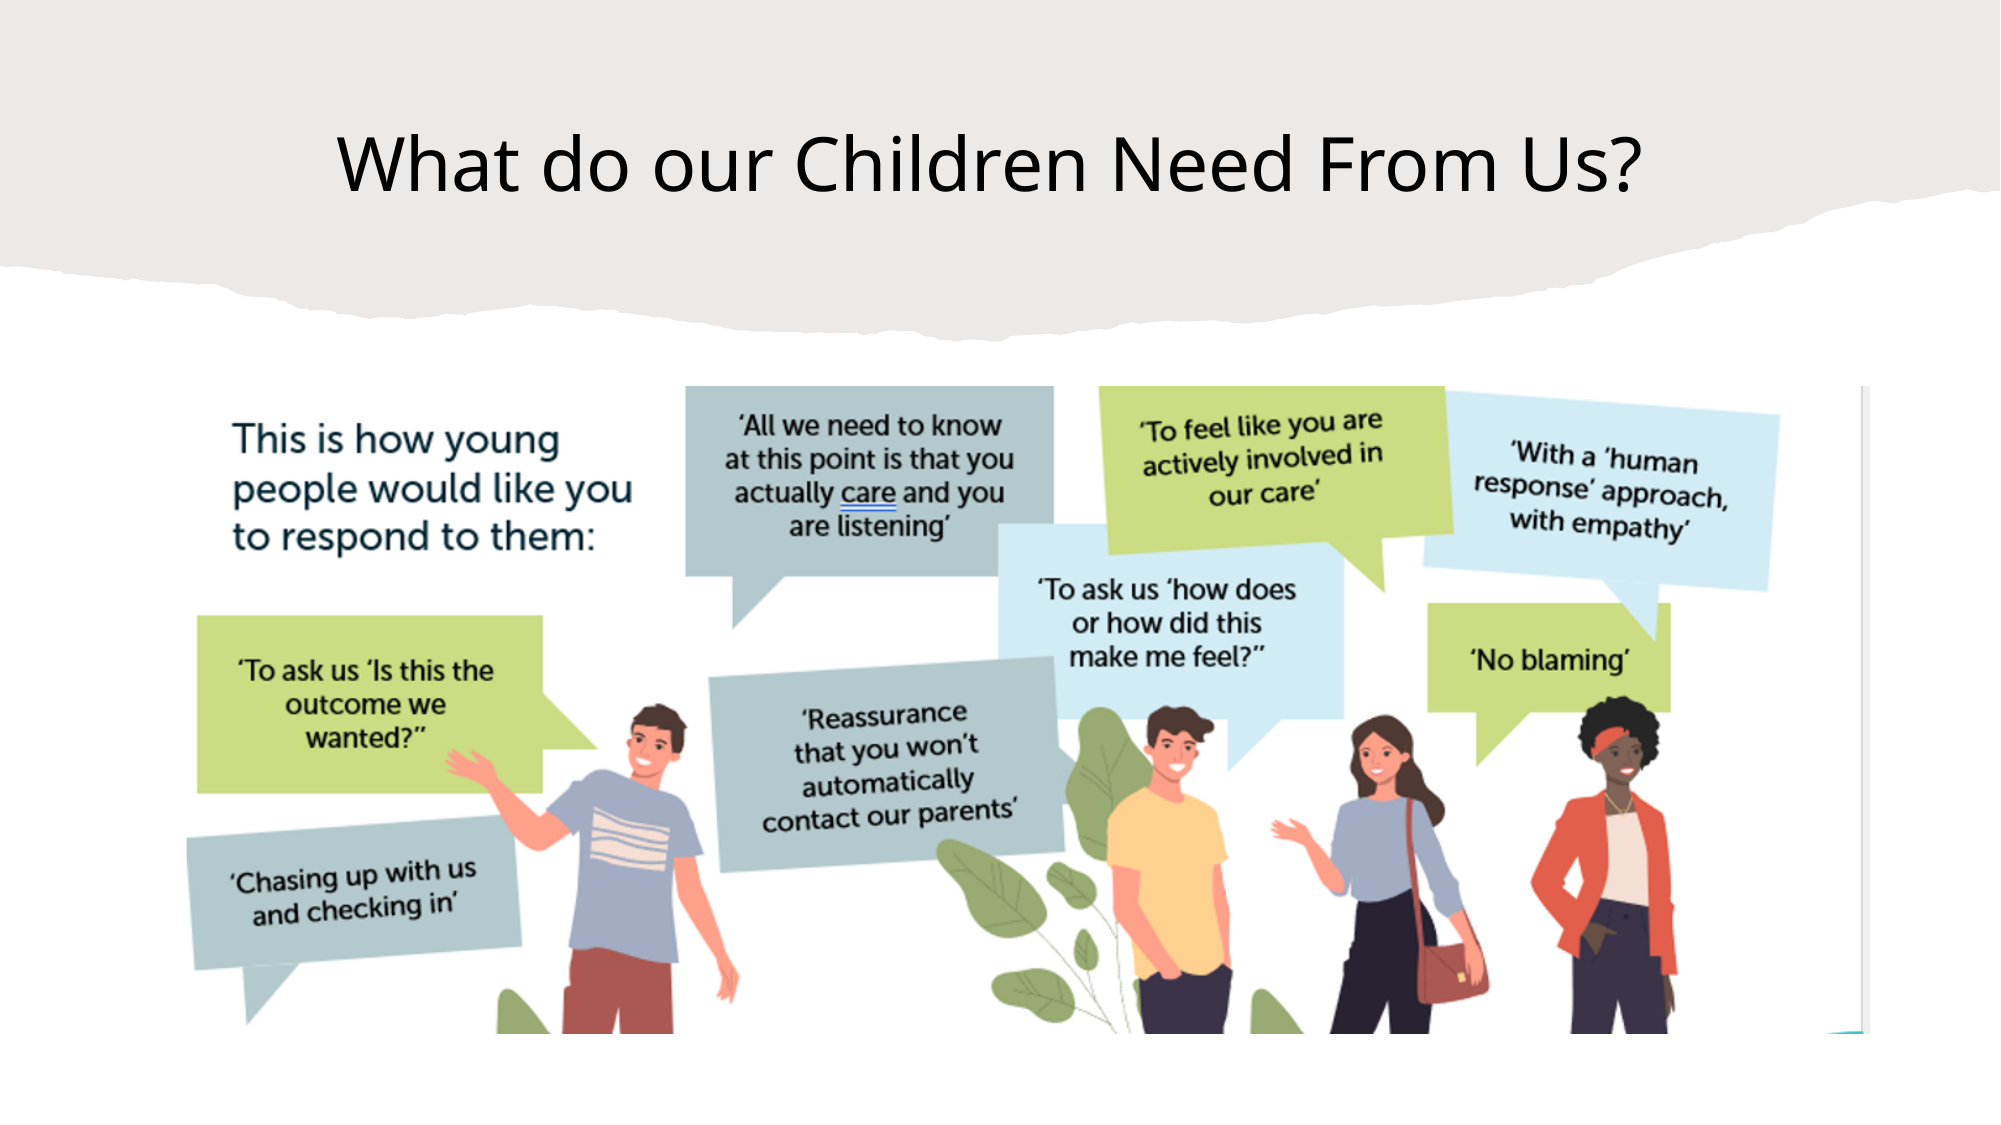

# What do our Children Need From Us?